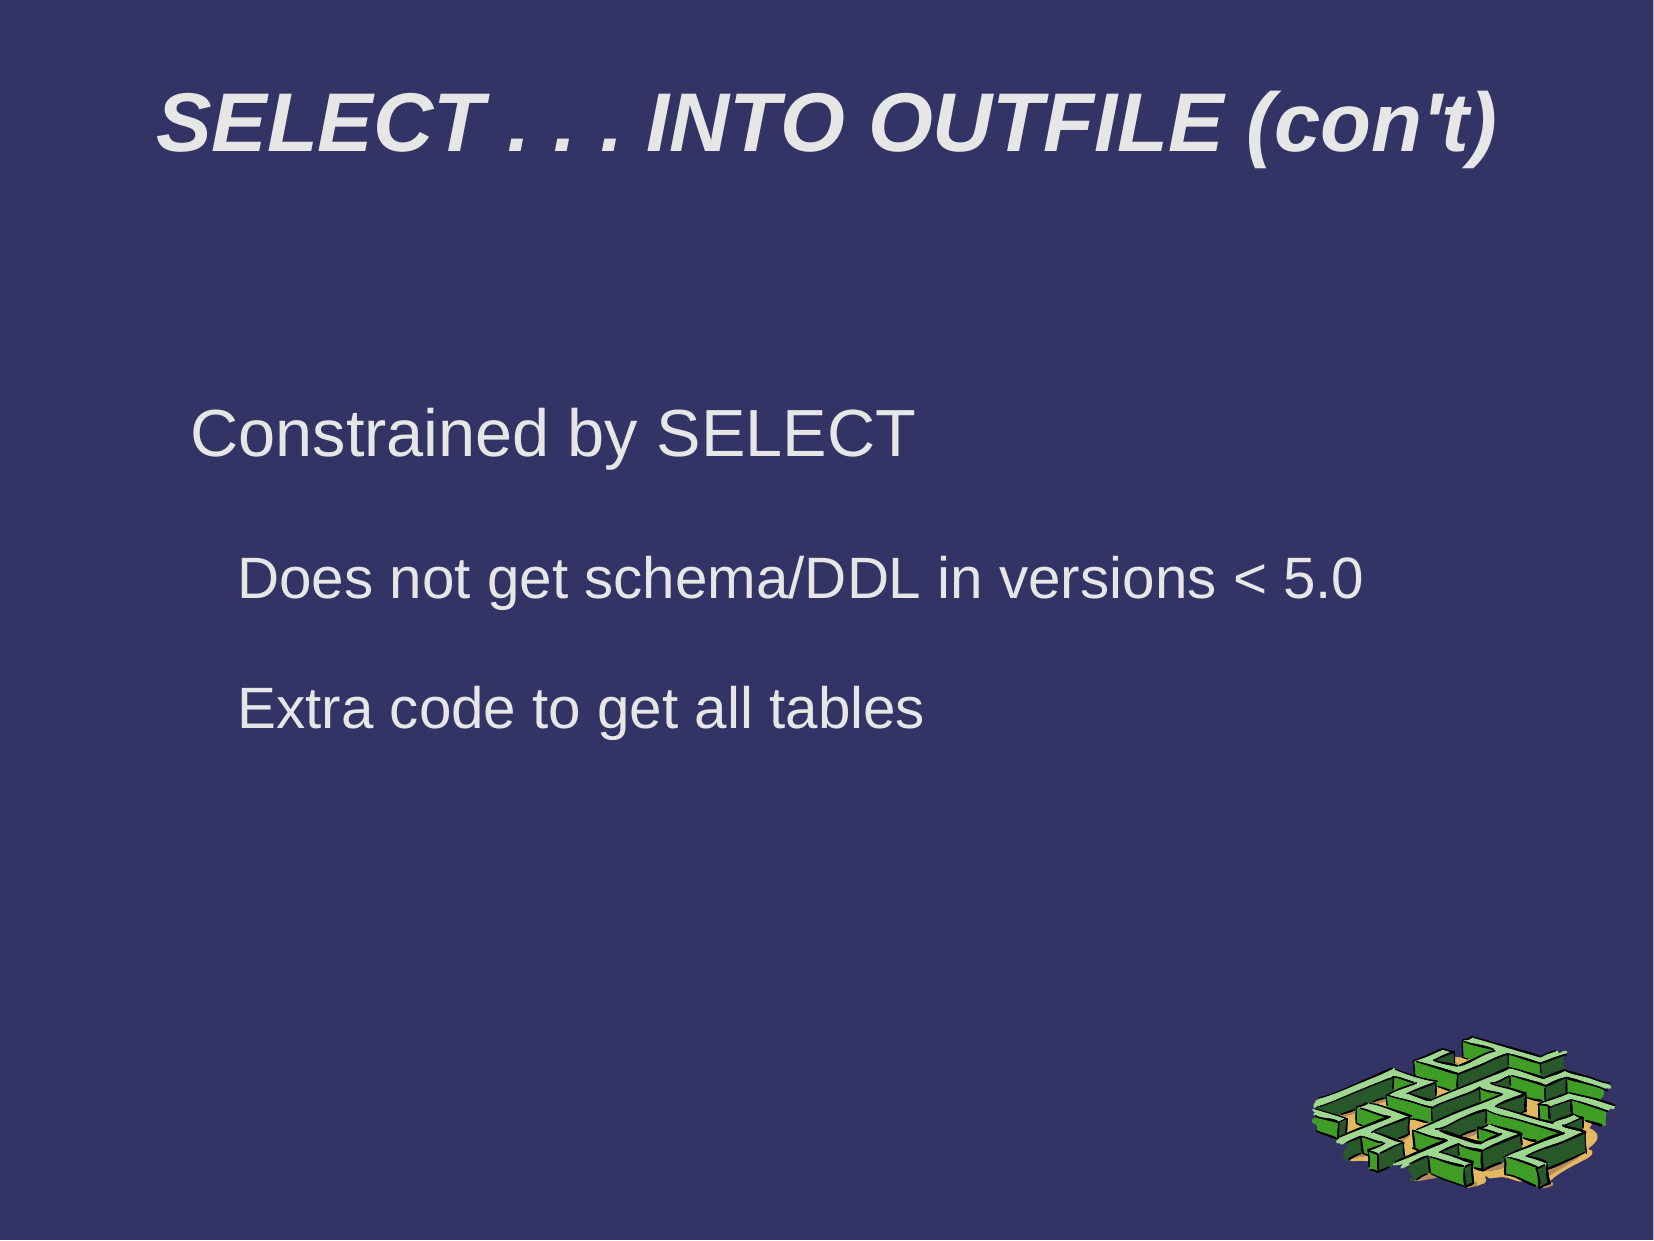

# SELECT . . . INTO OUTFILE (con't)
Constrained by SELECT
Does not get schema/DDL in versions < 5.0
Extra code to get all tables